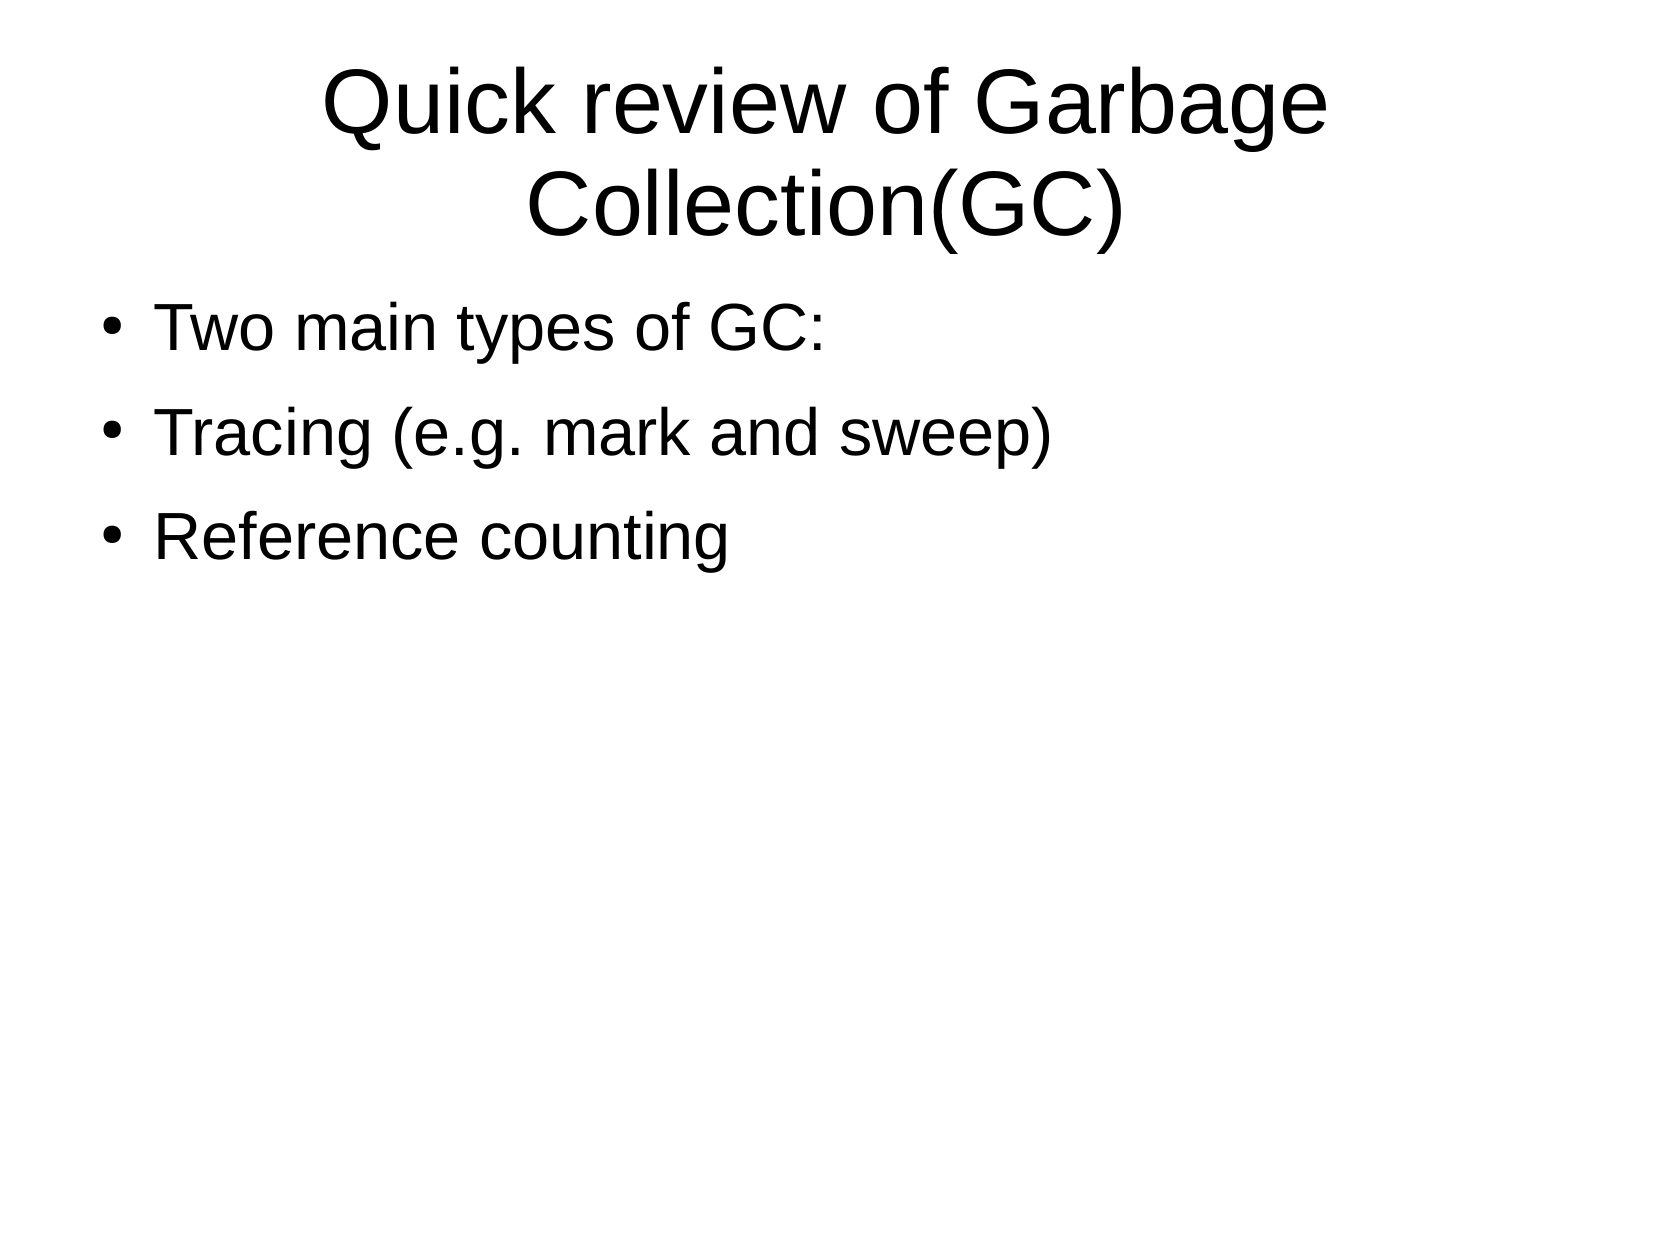

# Quick review of Garbage Collection(GC)
Two main types of GC:
Tracing (e.g. mark and sweep)
Reference counting